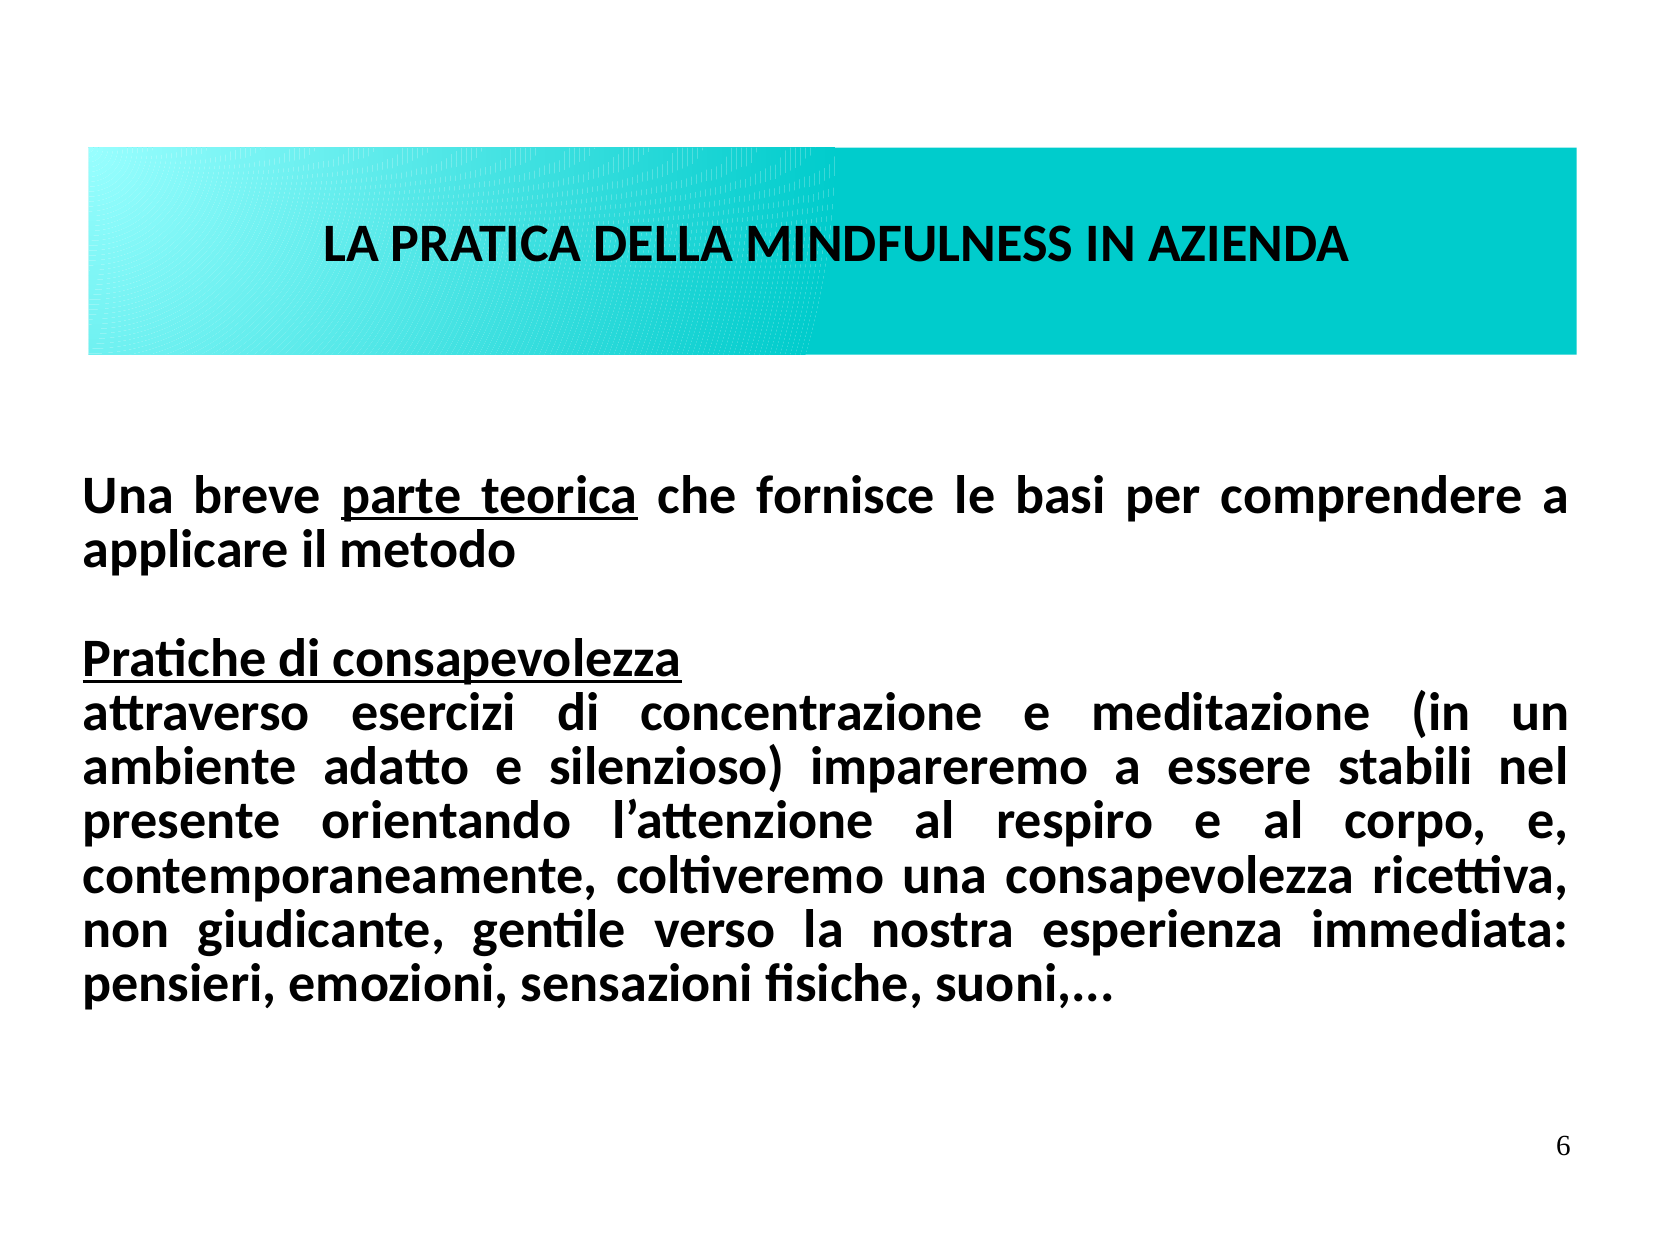

Una breve parte teorica che fornisce le basi per comprendere a applicare il metodo
Pratiche di consapevolezza
attraverso esercizi di concentrazione e meditazione (in un ambiente adatto e silenzioso) impareremo a essere stabili nel presente orientando l’attenzione al respiro e al corpo, e, contemporaneamente, coltiveremo una consapevolezza ricettiva, non giudicante, gentile verso la nostra esperienza immediata: pensieri, emozioni, sensazioni fisiche, suoni,...
# LA PRATICA DELLA MINDFULNESS IN AZIENDA
6